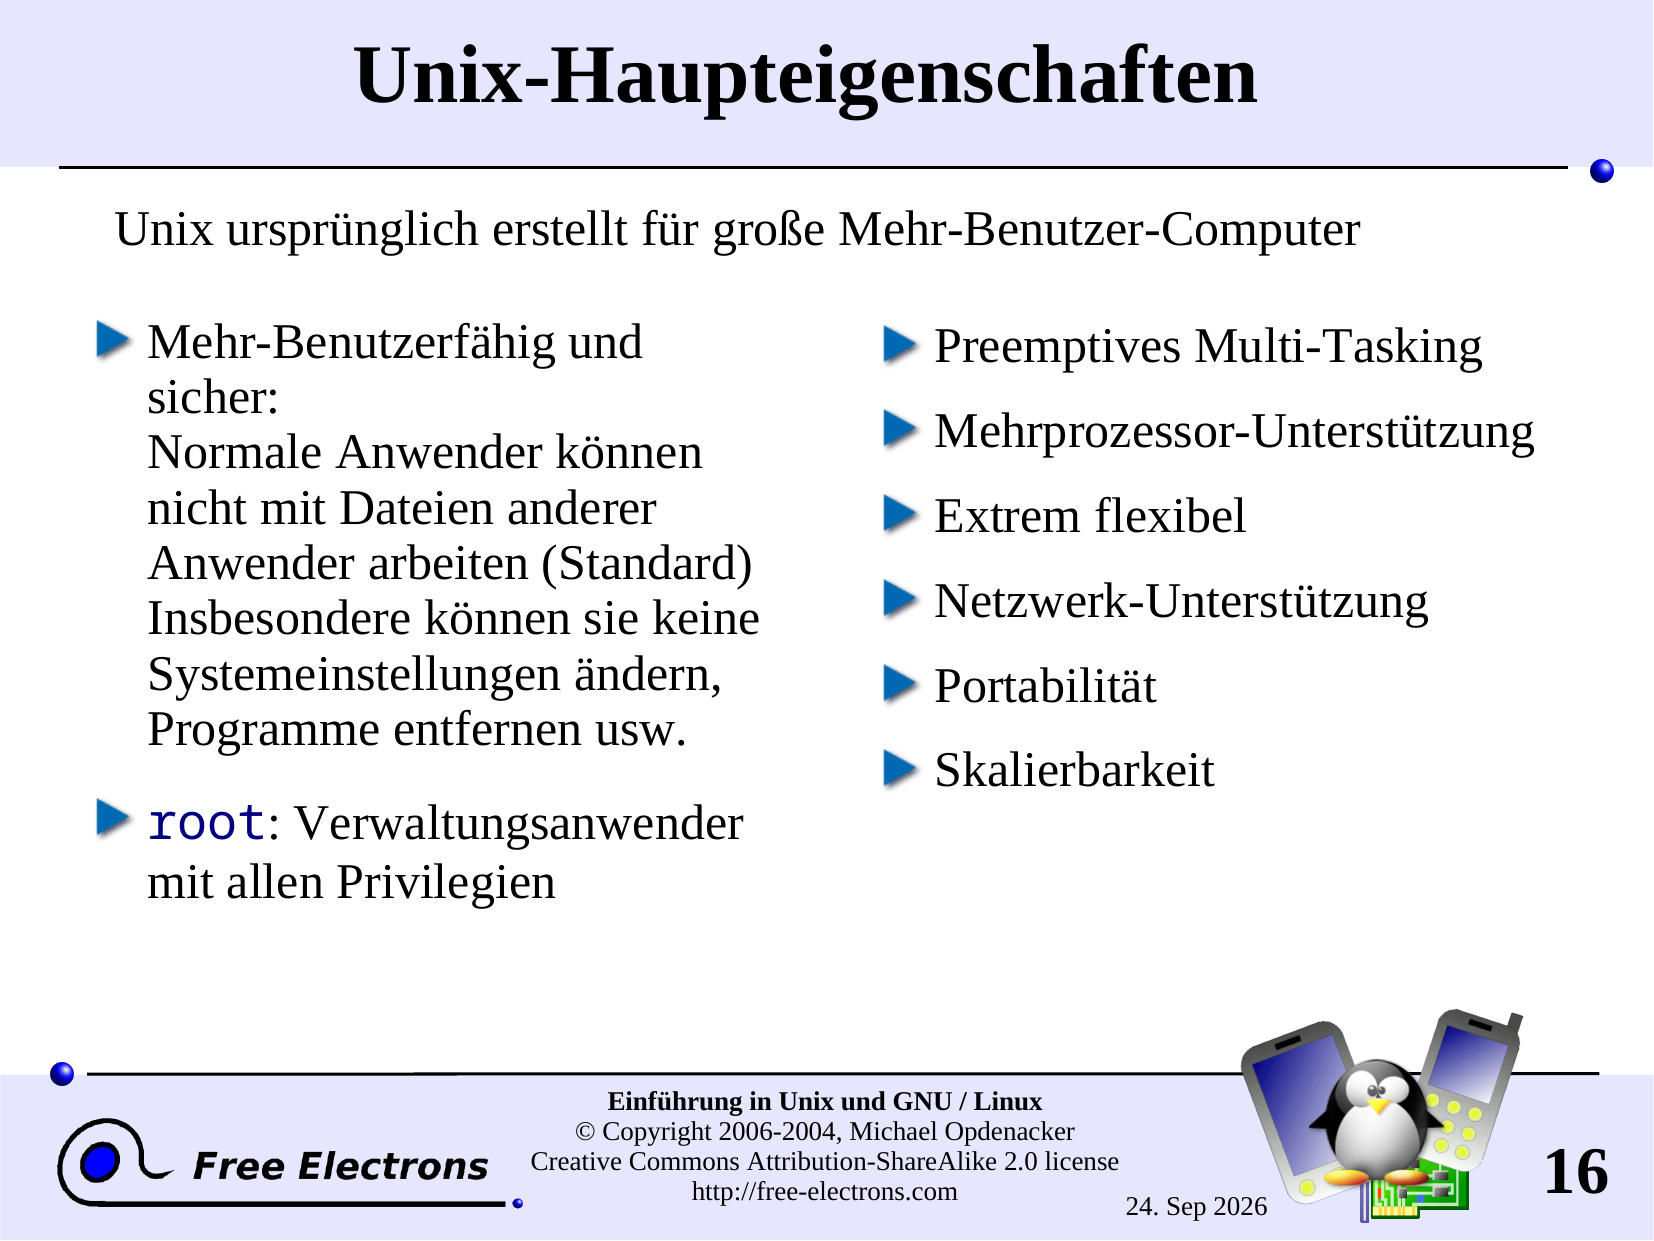

# Unix-Haupteigenschaften
Unix ursprünglich erstellt für große Mehr-Benutzer-Computer
Mehr-Benutzerfähig und sicher:
Normale Anwender können nicht mit Dateien anderer Anwender arbeiten (Standard)
Insbesondere können sie keine Systemeinstellungen ändern, Programme entfernen usw.
root: Verwaltungsanwender mit allen Privilegien
Preemptives Multi-Tasking
Mehrprozessor-Unterstützung
Extrem flexibel
Netzwerk-Unterstützung
Portabilität
Skalierbarkeit